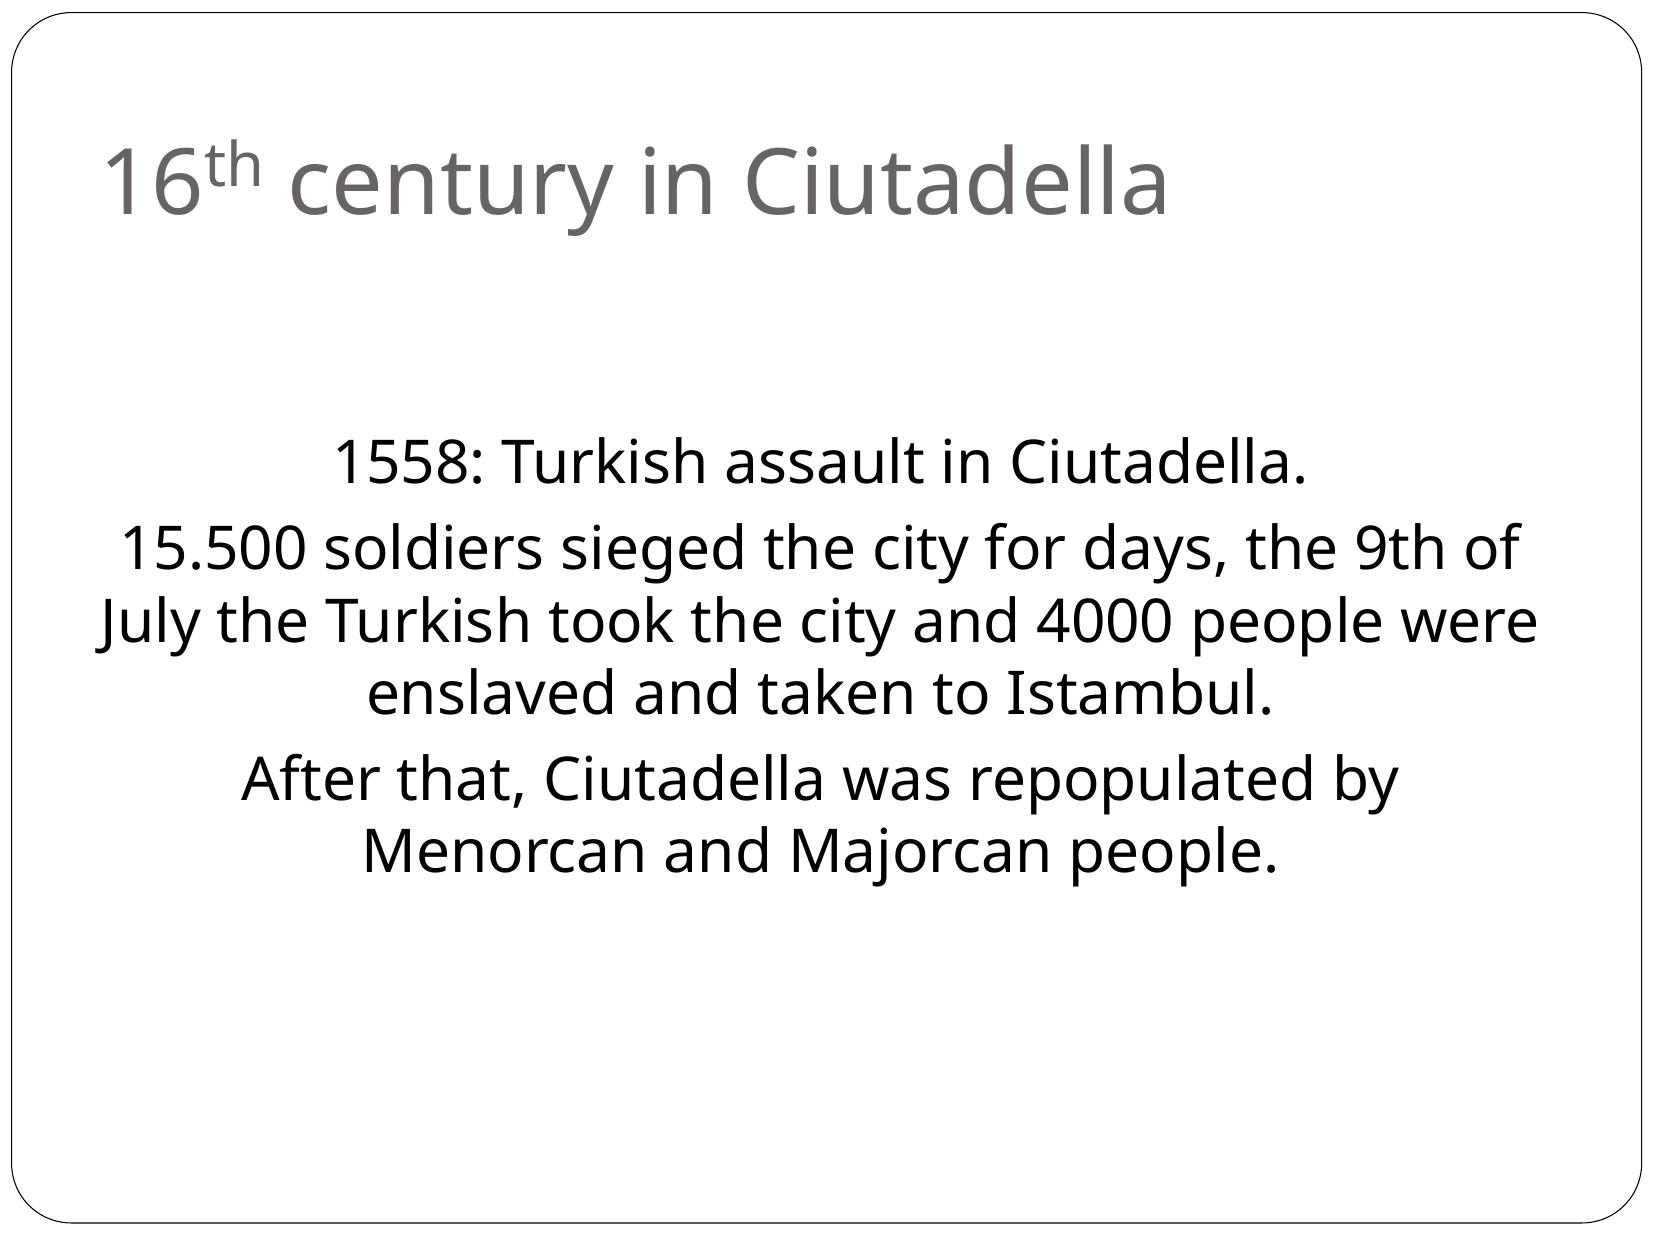

16th century in Ciutadella
# 1558: Turkish assault in Ciutadella.
15.500 soldiers sieged the city for days, the 9th of July the Turkish took the city and 4000 people were enslaved and taken to Istambul.
After that, Ciutadella was repopulated by Menorcan and Majorcan people.